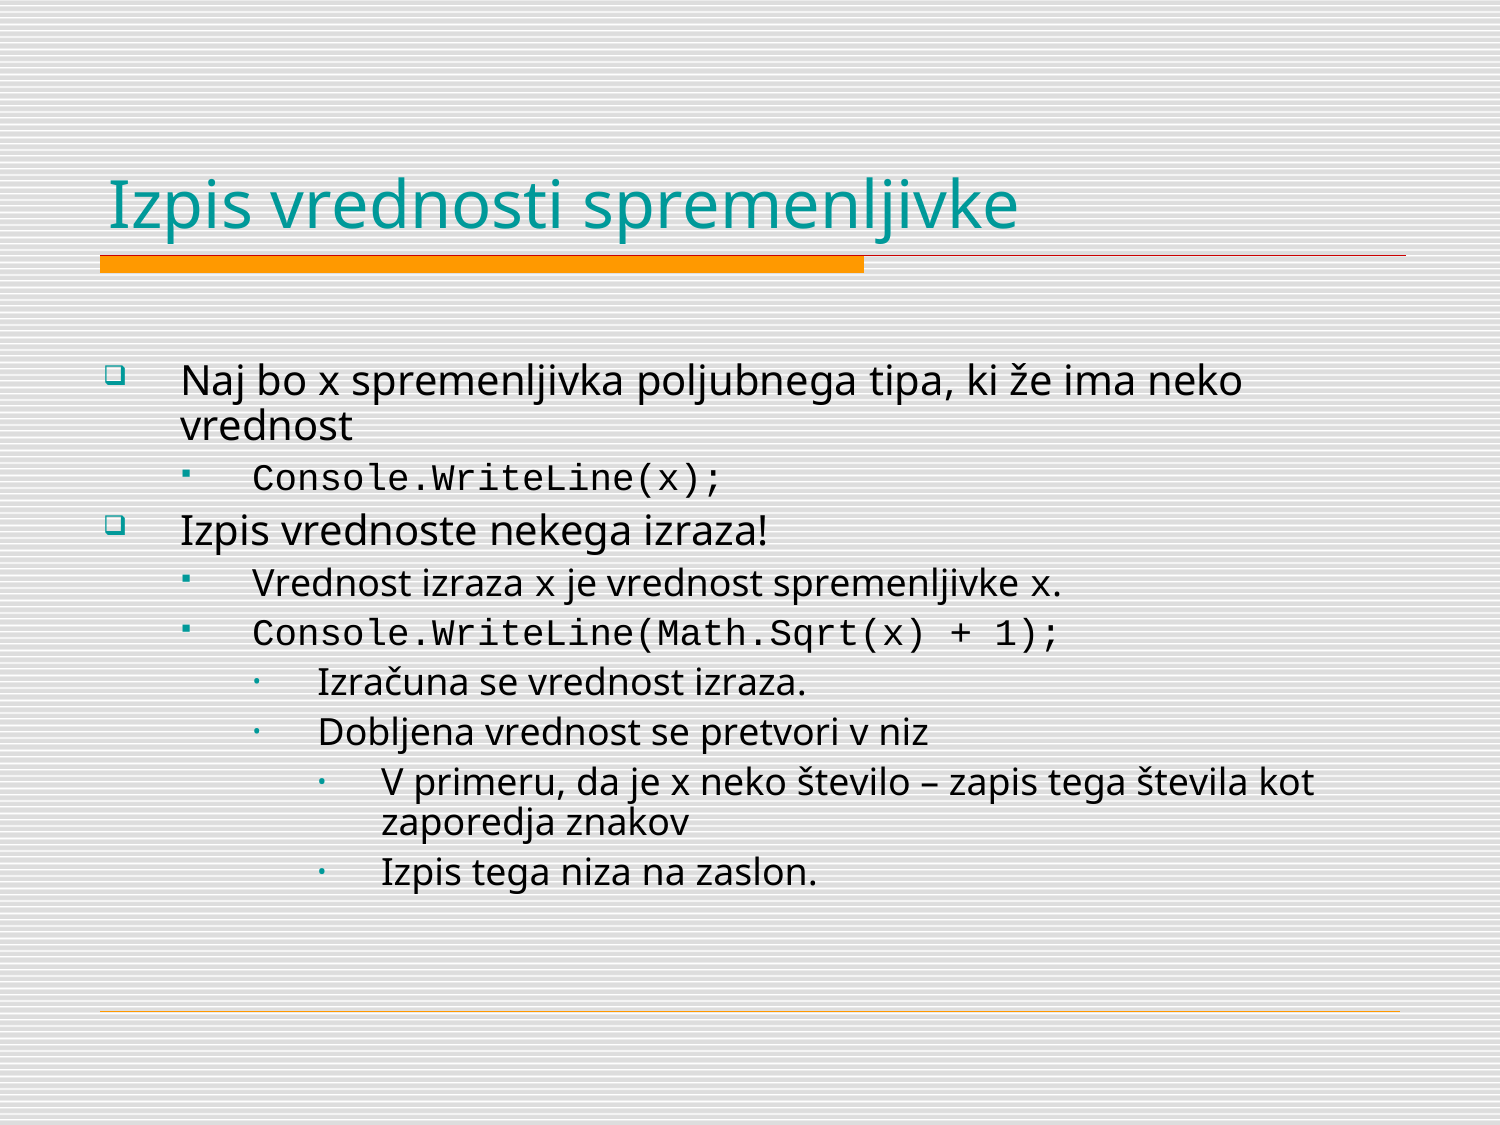

# Izpis vrednosti spremenljivke
Naj bo x spremenljivka poljubnega tipa, ki že ima neko vrednost
Console.WriteLine(x);
Izpis vrednoste nekega izraza!
Vrednost izraza x je vrednost spremenljivke x.
Console.WriteLine(Math.Sqrt(x) + 1);
Izračuna se vrednost izraza.
Dobljena vrednost se pretvori v niz
V primeru, da je x neko število – zapis tega števila kot zaporedja znakov
Izpis tega niza na zaslon.